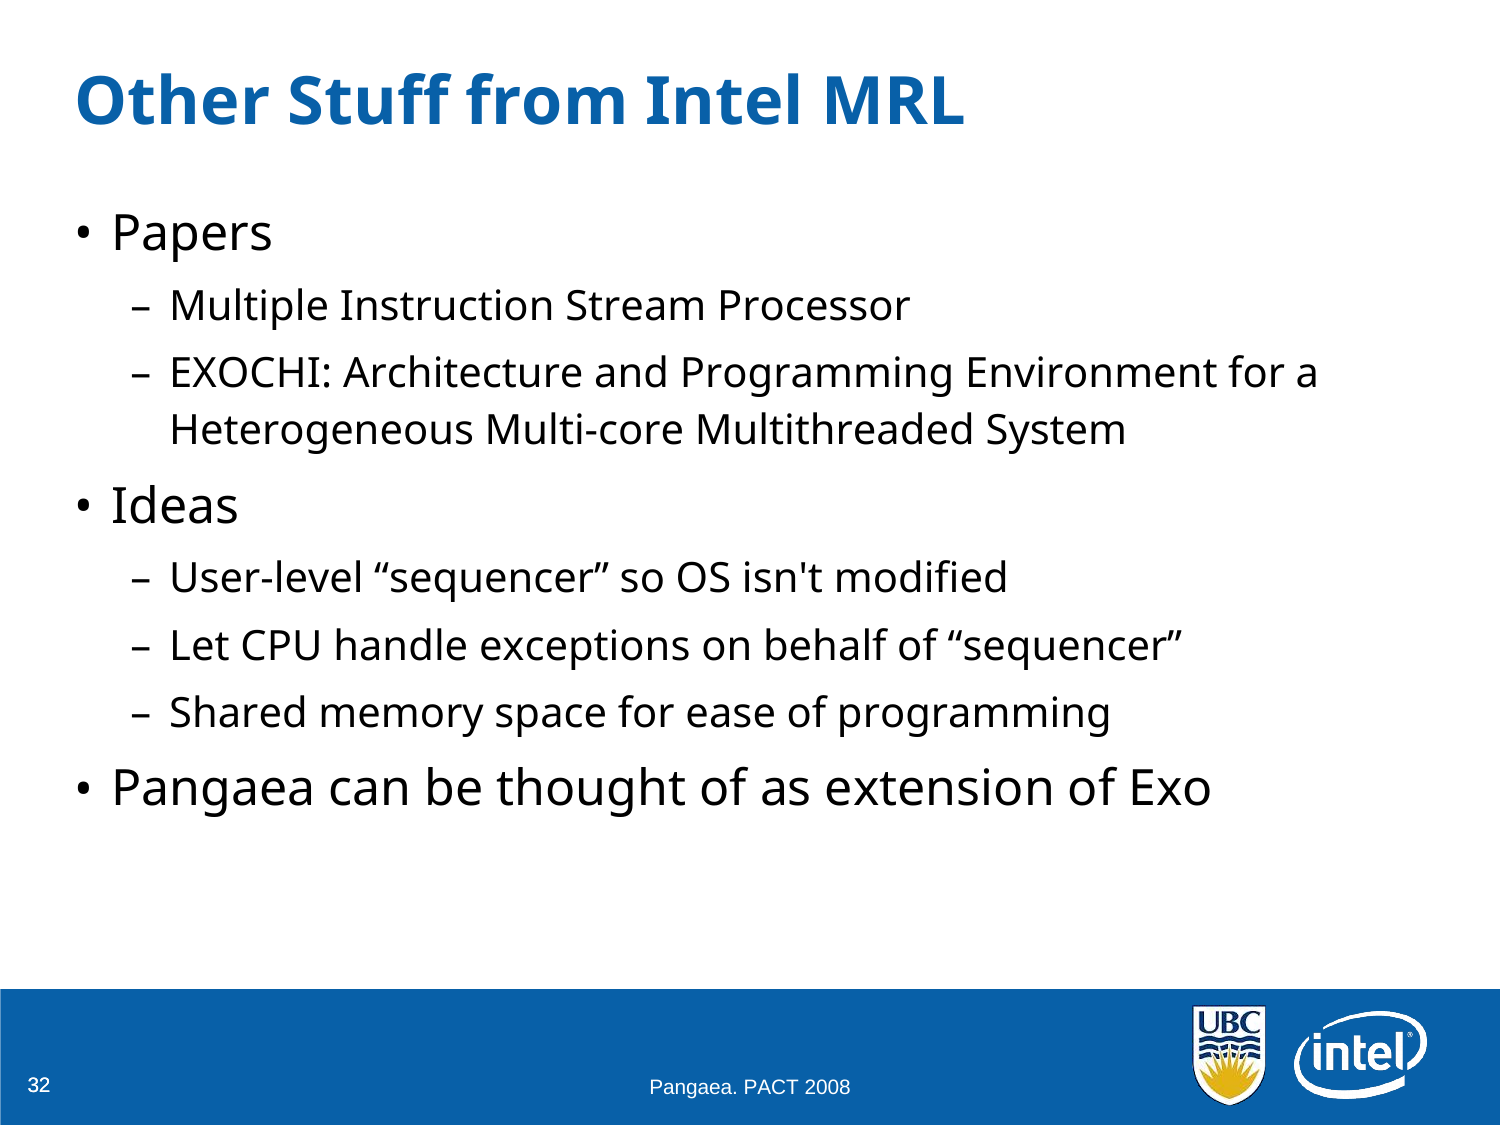

# Other Stuff from Intel MRL
Papers
Multiple Instruction Stream Processor
EXOCHI: Architecture and Programming Environment for a Heterogeneous Multi-core Multithreaded System
Ideas
User-level “sequencer” so OS isn't modified
Let CPU handle exceptions on behalf of “sequencer”
Shared memory space for ease of programming
Pangaea can be thought of as extension of Exo